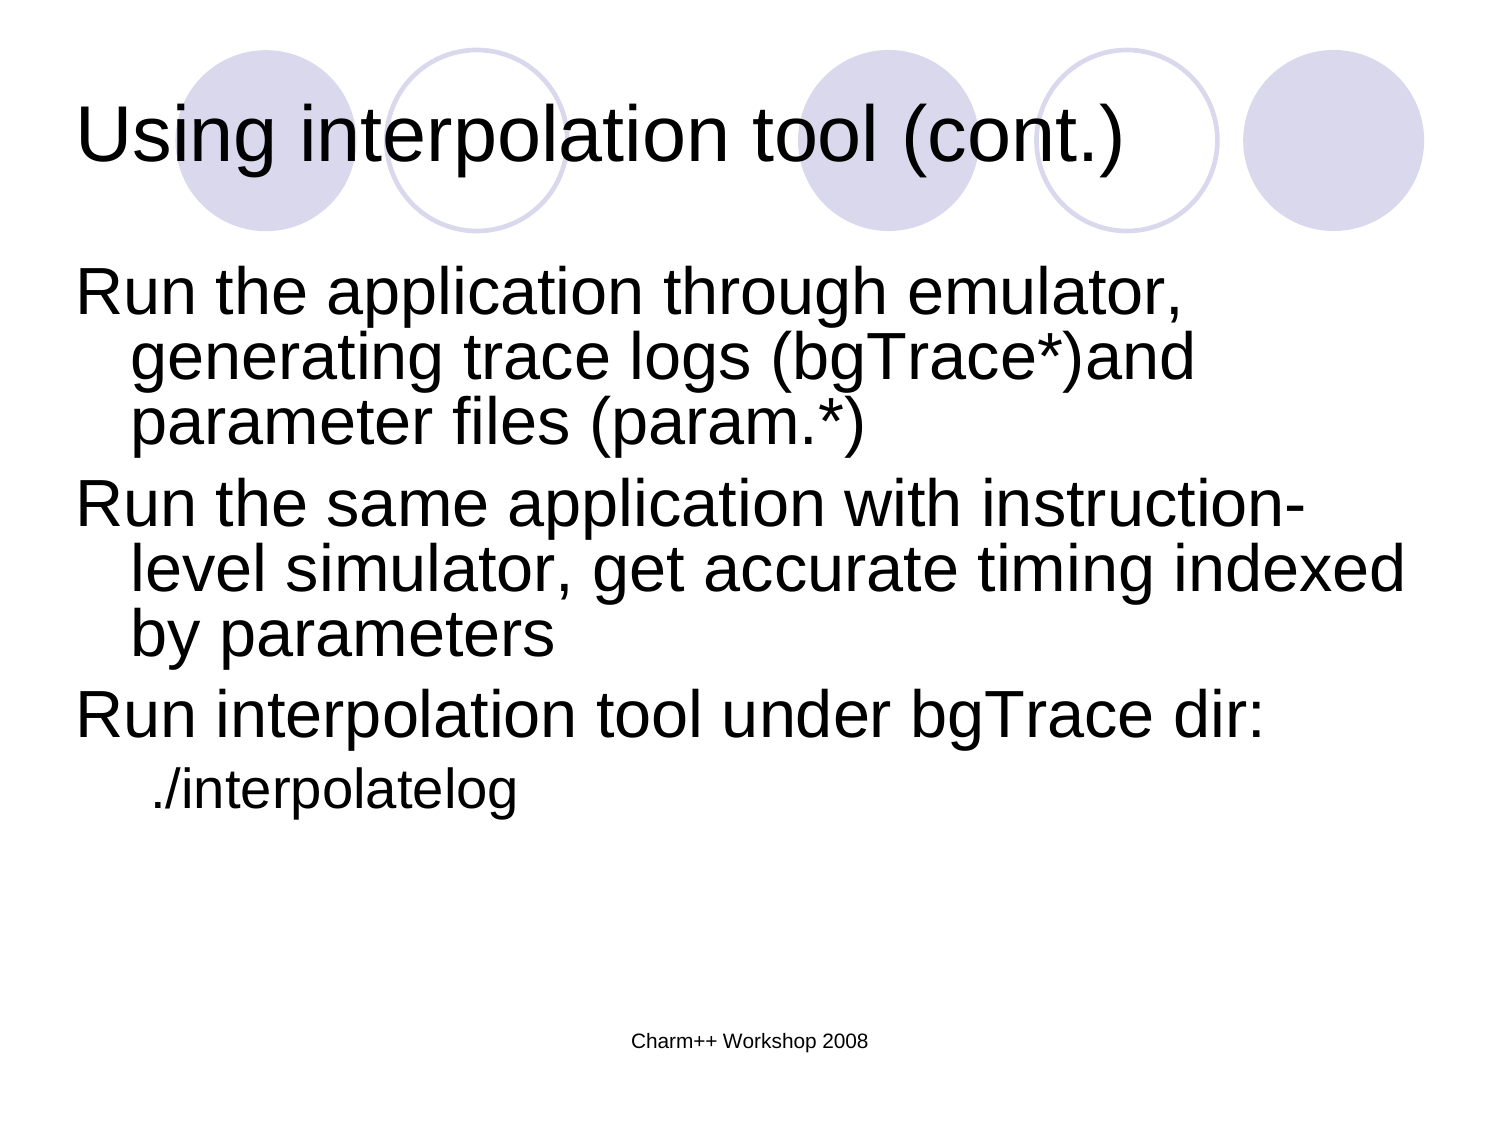

# Using interpolation tool (cont.)
Run the application through emulator, generating trace logs (bgTrace*)and parameter files (param.*)
Run the same application with instruction-level simulator, get accurate timing indexed by parameters
Run interpolation tool under bgTrace dir:
./interpolatelog
Charm++ Workshop 2008